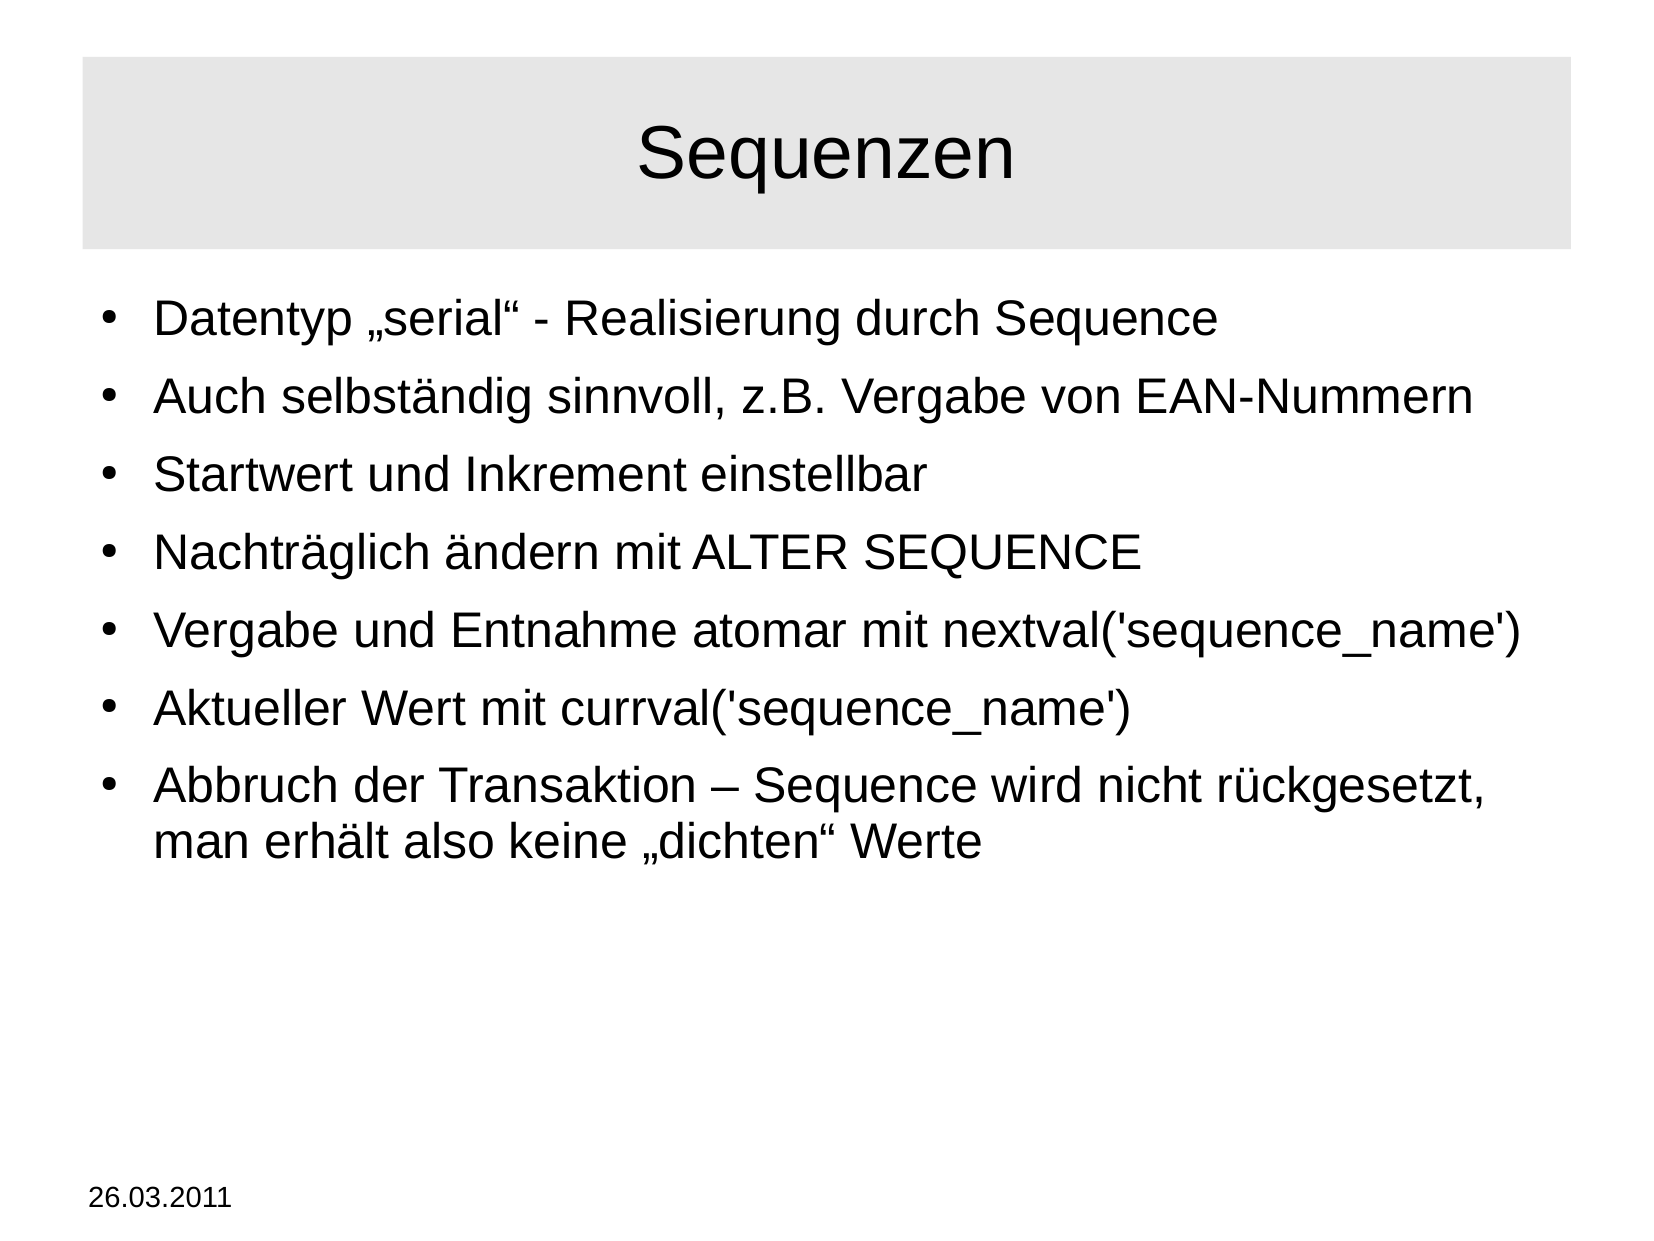

# Sequenzen
Datentyp „serial“ - Realisierung durch Sequence
Auch selbständig sinnvoll, z.B. Vergabe von EAN-Nummern
Startwert und Inkrement einstellbar
Nachträglich ändern mit ALTER SEQUENCE
Vergabe und Entnahme atomar mit nextval('sequence_name')
Aktueller Wert mit currval('sequence_name')
Abbruch der Transaktion – Sequence wird nicht rückgesetzt, man erhält also keine „dichten“ Werte
26.03.2011